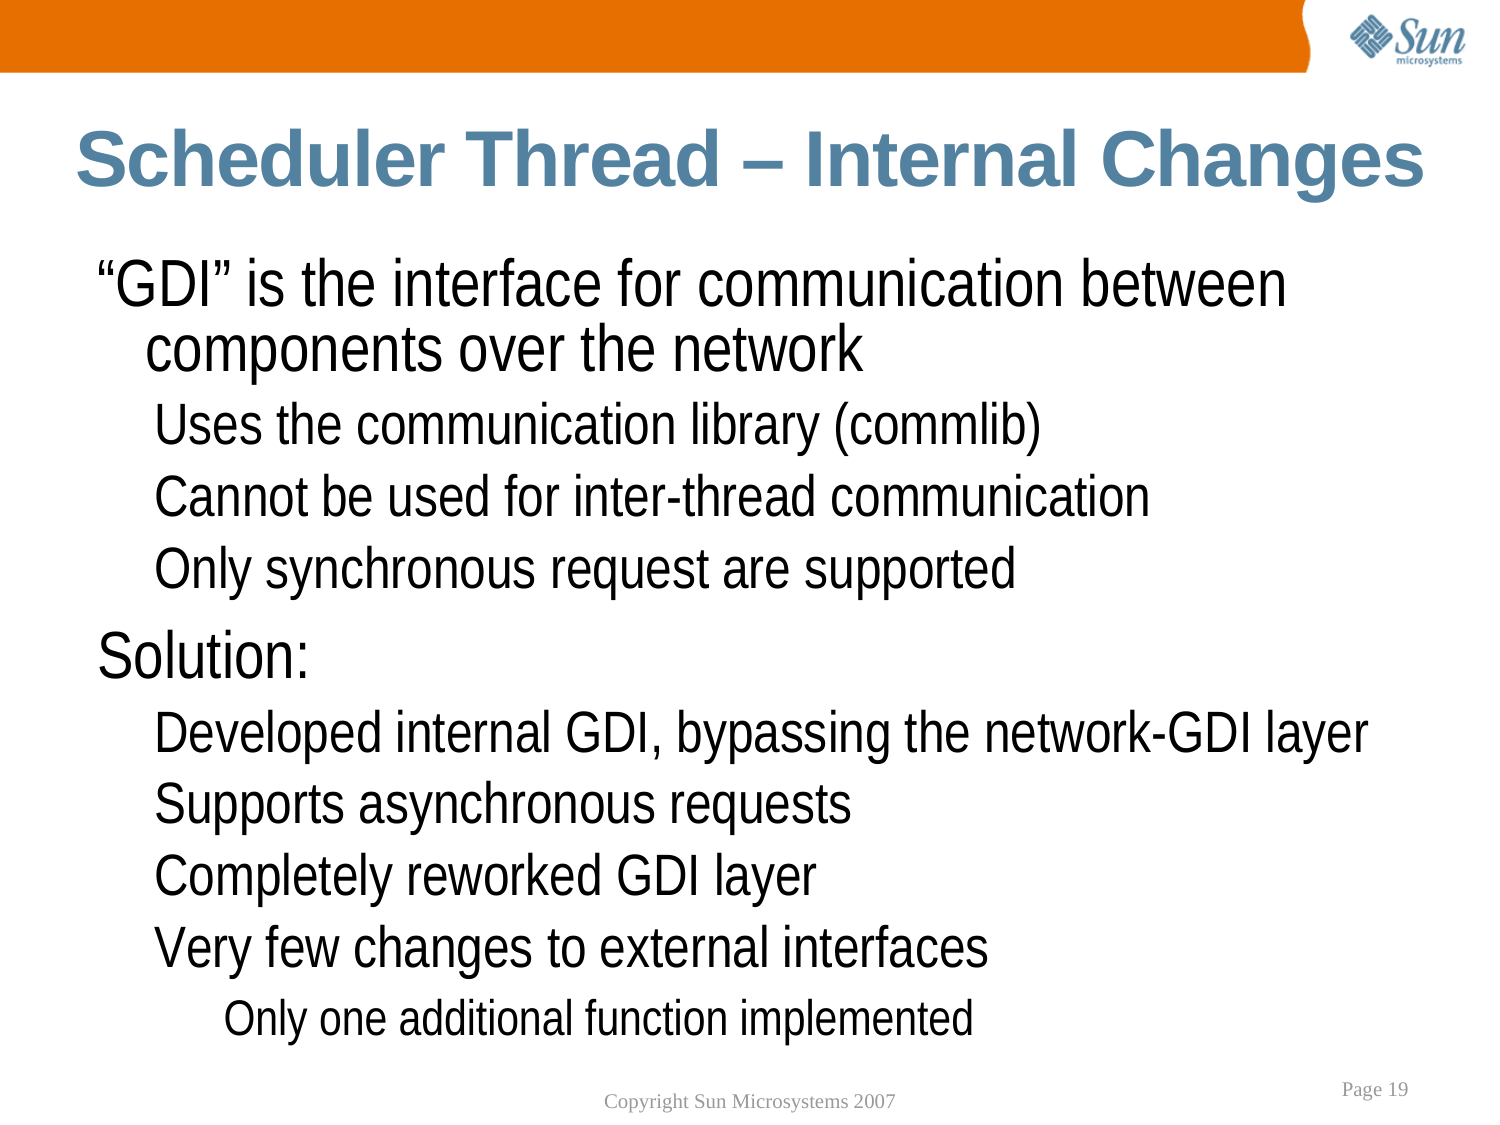

# Scheduler Thread – Internal Changes
“GDI” is the interface for communication between components over the network
Uses the communication library (commlib)
Cannot be used for inter-thread communication
Only synchronous request are supported
Solution:
Developed internal GDI, bypassing the network-GDI layer
Supports asynchronous requests
Completely reworked GDI layer
Very few changes to external interfaces
Only one additional function implemented